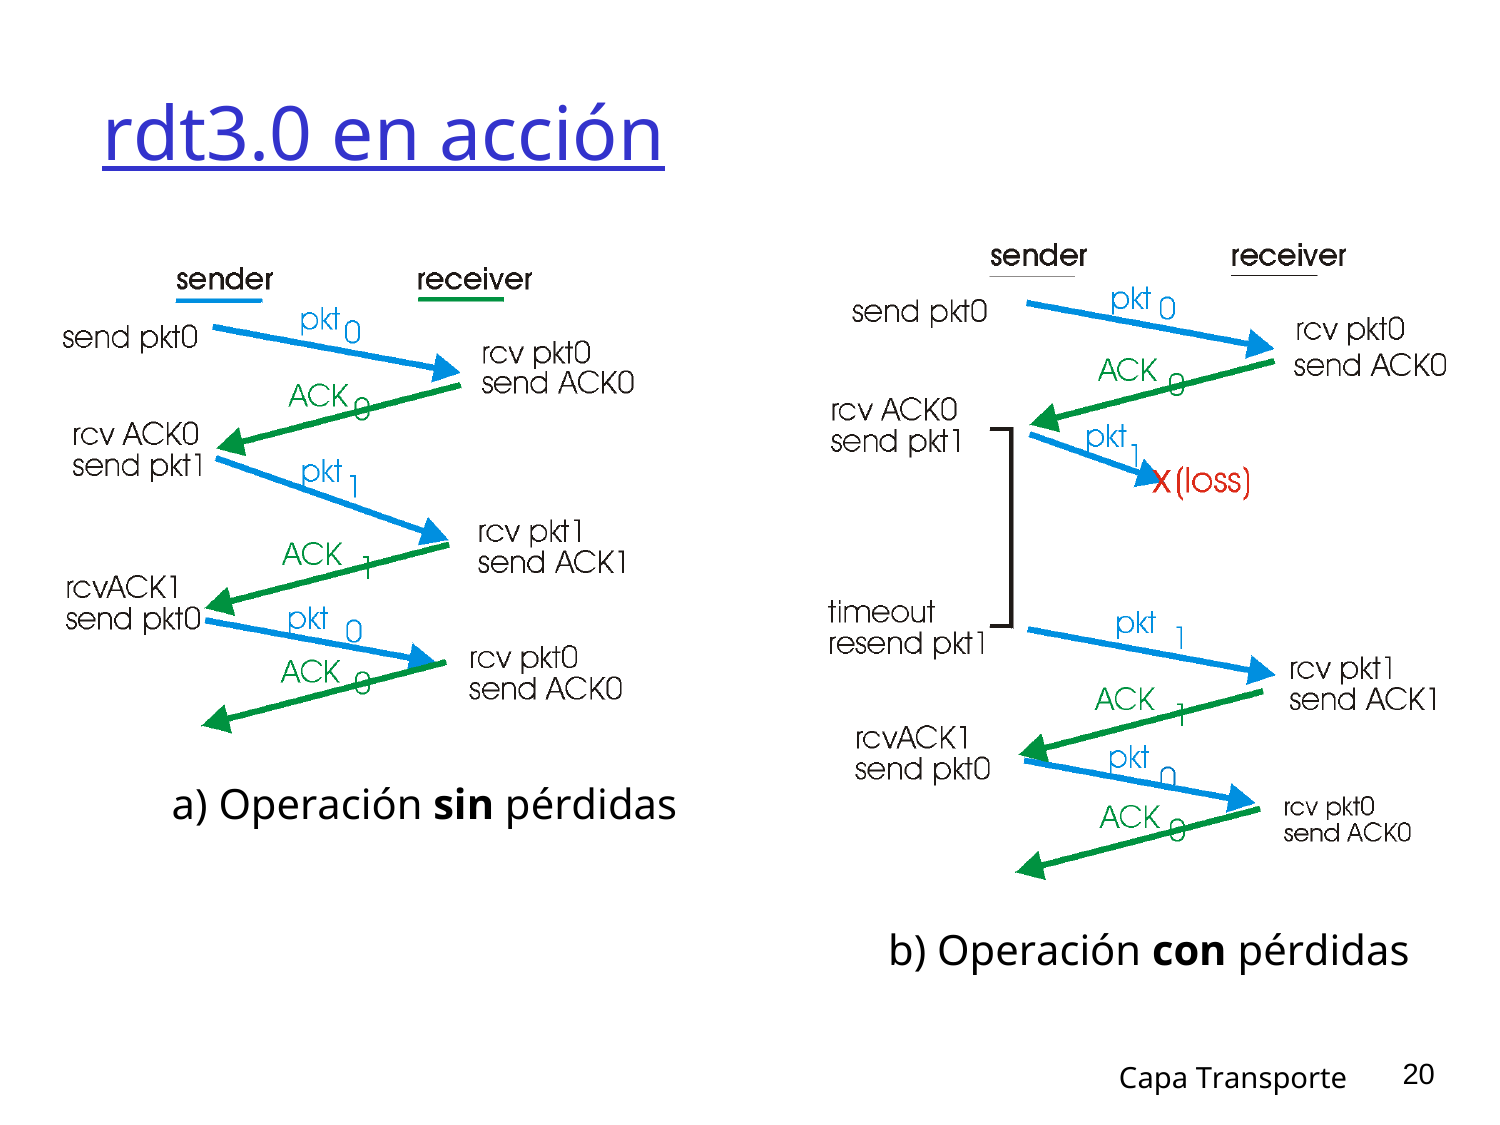

# rdt3.0 en acción
a) Operación sin pérdidas
b) Operación con pérdidas
20